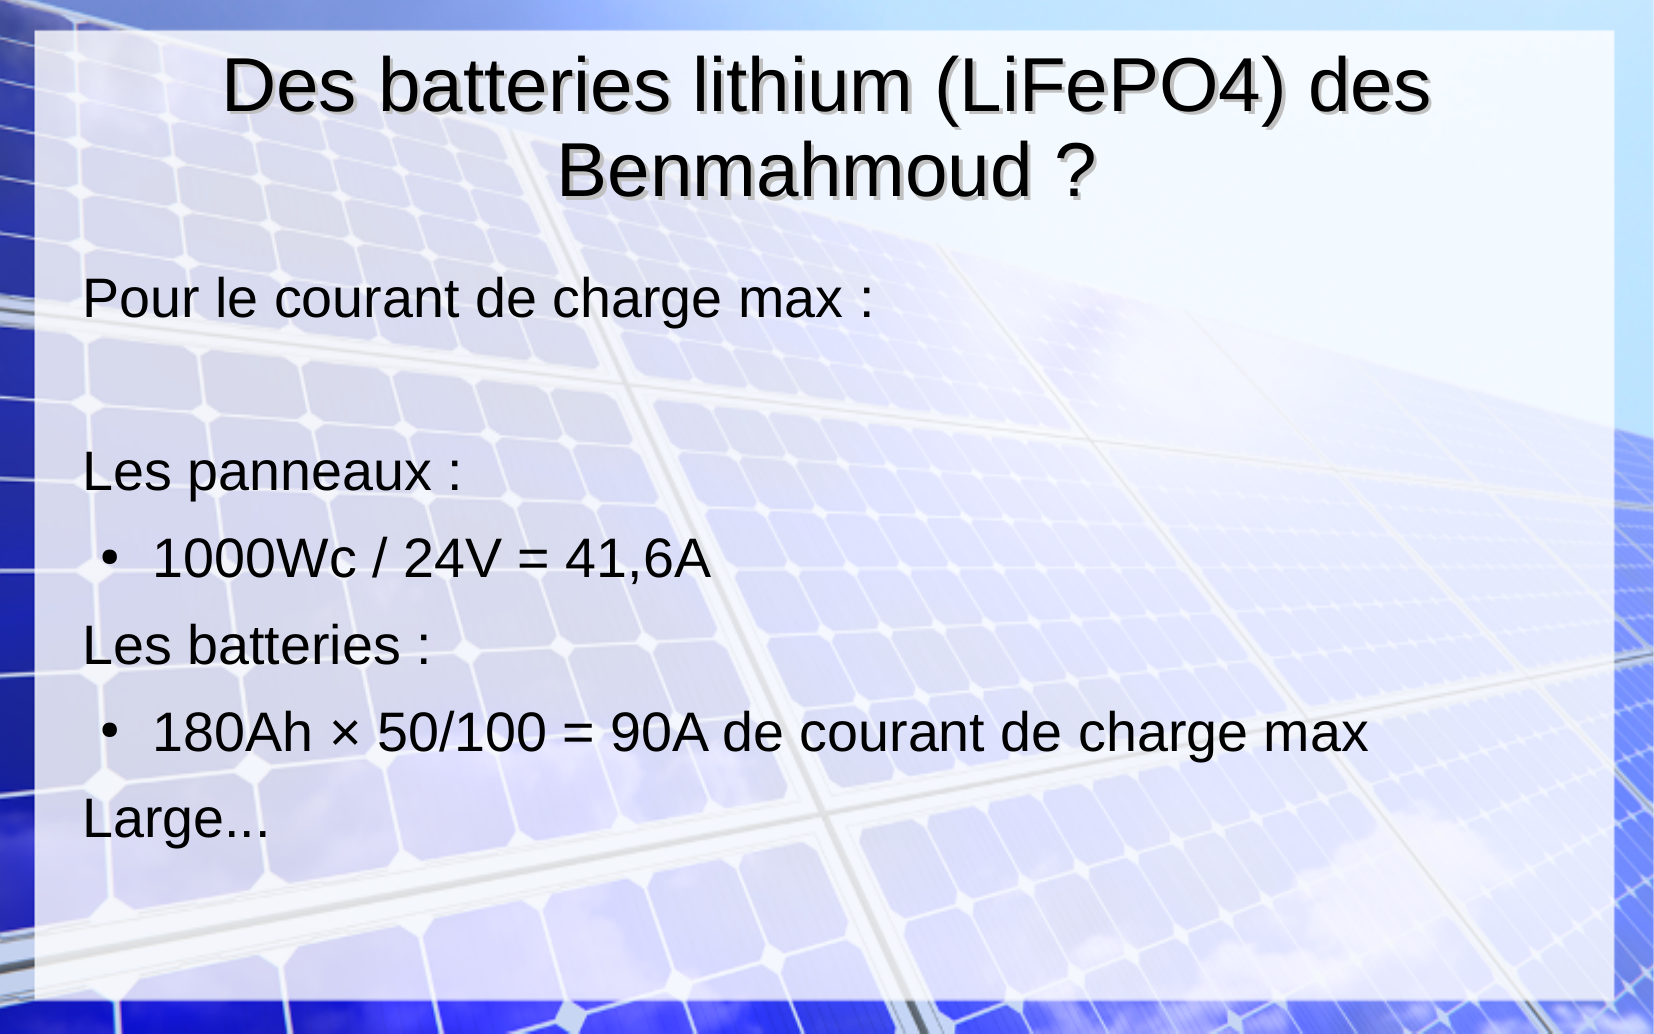

# Des batteries lithium (LiFePO4) des Benmahmoud ?
Pour le courant de charge max :
Les panneaux :
1000Wc / 24V = 41,6A
Les batteries :
180Ah × 50/100 = 90A de courant de charge max
Large...